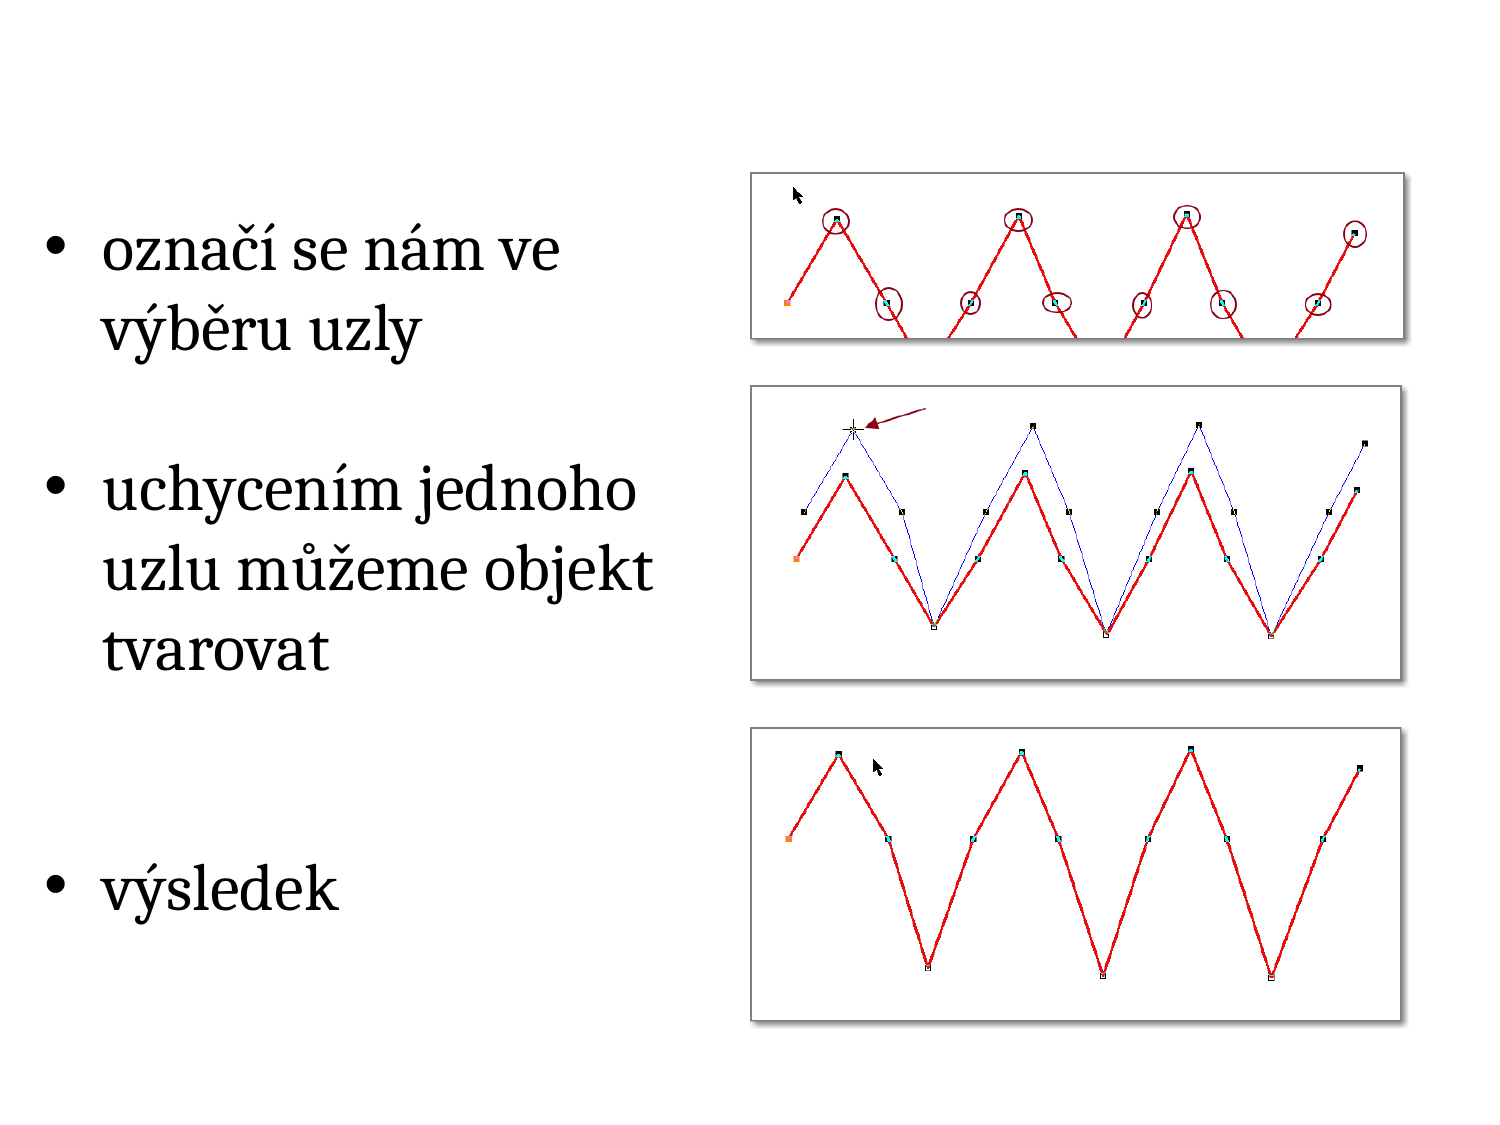

označí se nám ve výběru uzly
uchycením jednoho uzlu můžeme objekt tvarovat
výsledek